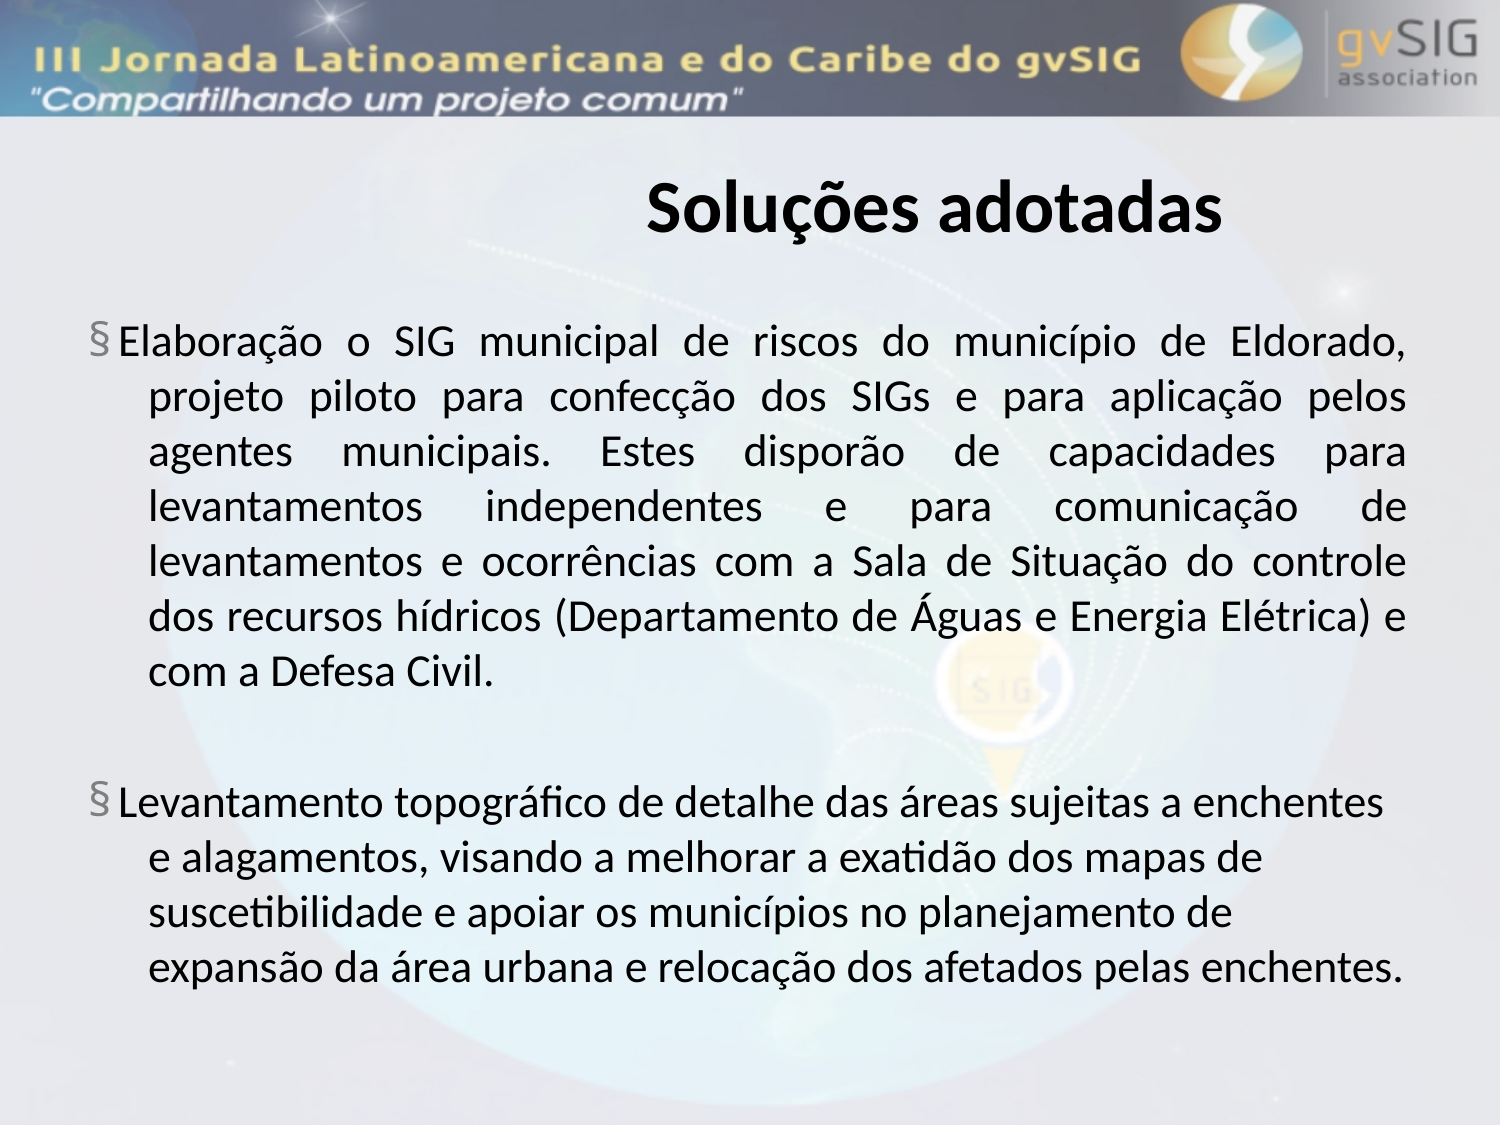

Soluções adotadas
# Elaboração o SIG municipal de riscos do município de Eldorado, projeto piloto para confecção dos SIGs e para aplicação pelos agentes municipais. Estes disporão de capacidades para levantamentos independentes e para comunicação de levantamentos e ocorrências com a Sala de Situação do controle dos recursos hídricos (Departamento de Águas e Energia Elétrica) e com a Defesa Civil.
Levantamento topográfico de detalhe das áreas sujeitas a enchentes e alagamentos, visando a melhorar a exatidão dos mapas de suscetibilidade e apoiar os municípios no planejamento de expansão da área urbana e relocação dos afetados pelas enchentes.